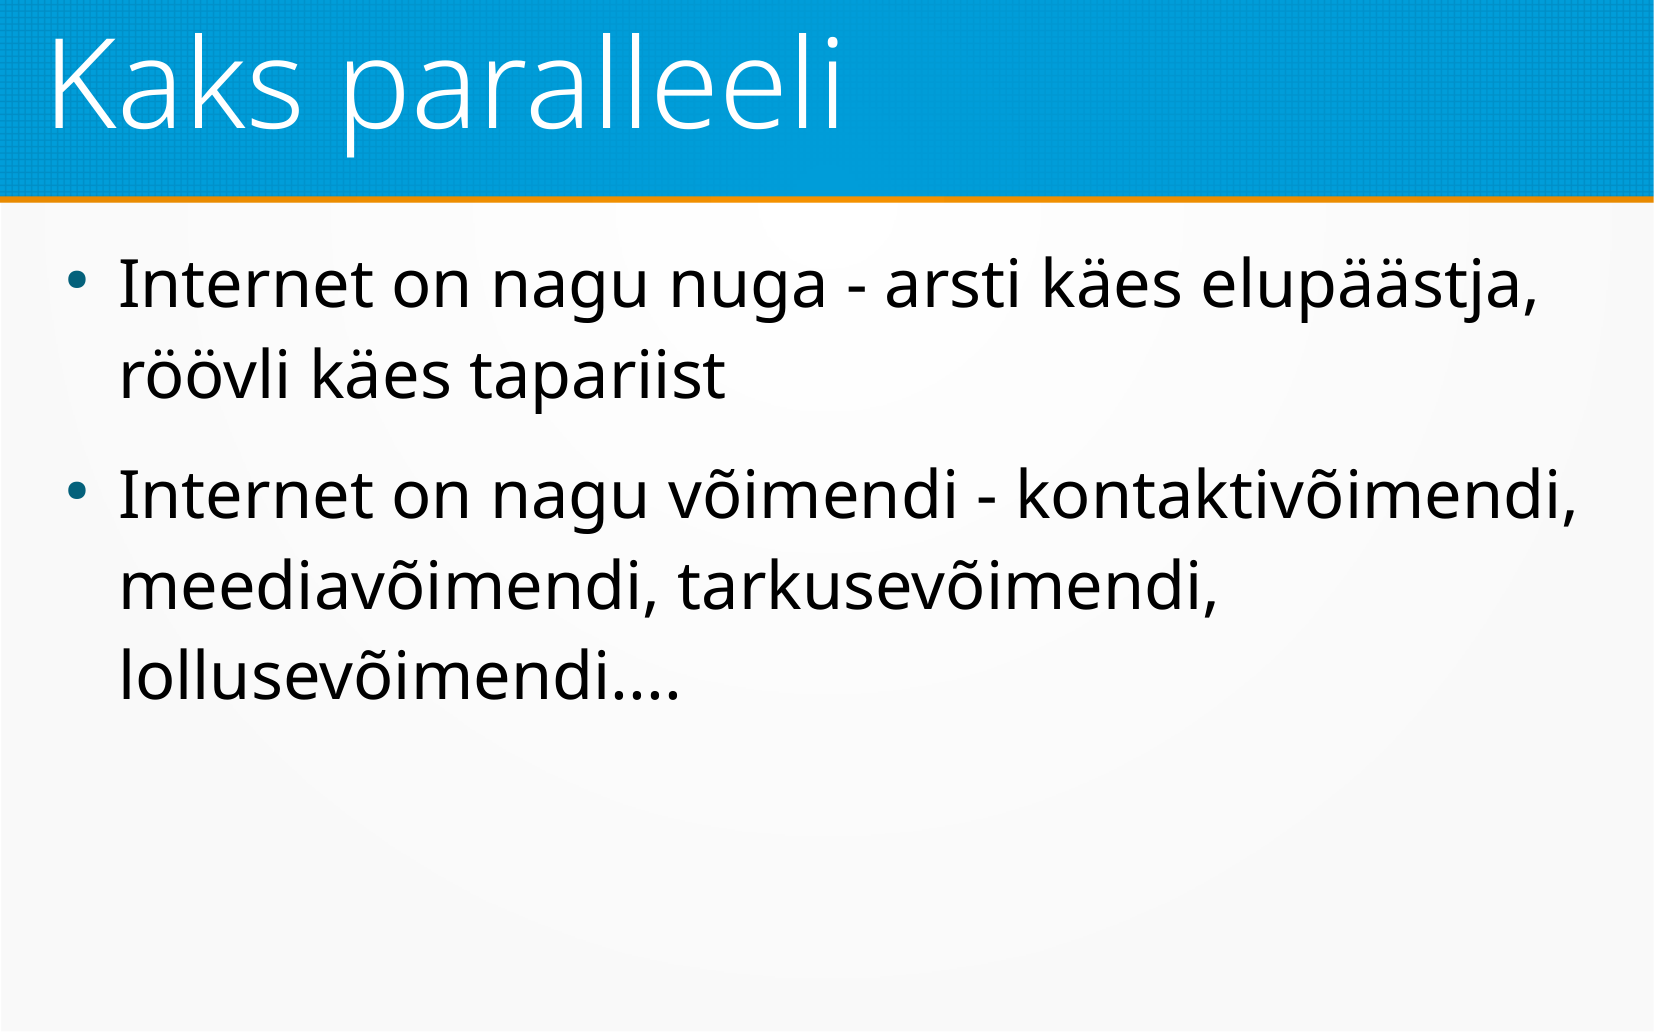

# Kaks paralleeli
Internet on nagu nuga - arsti käes elupäästja, röövli käes tapariist
Internet on nagu võimendi - kontaktivõimendi, meediavõimendi, tarkusevõimendi, lollusevõimendi....